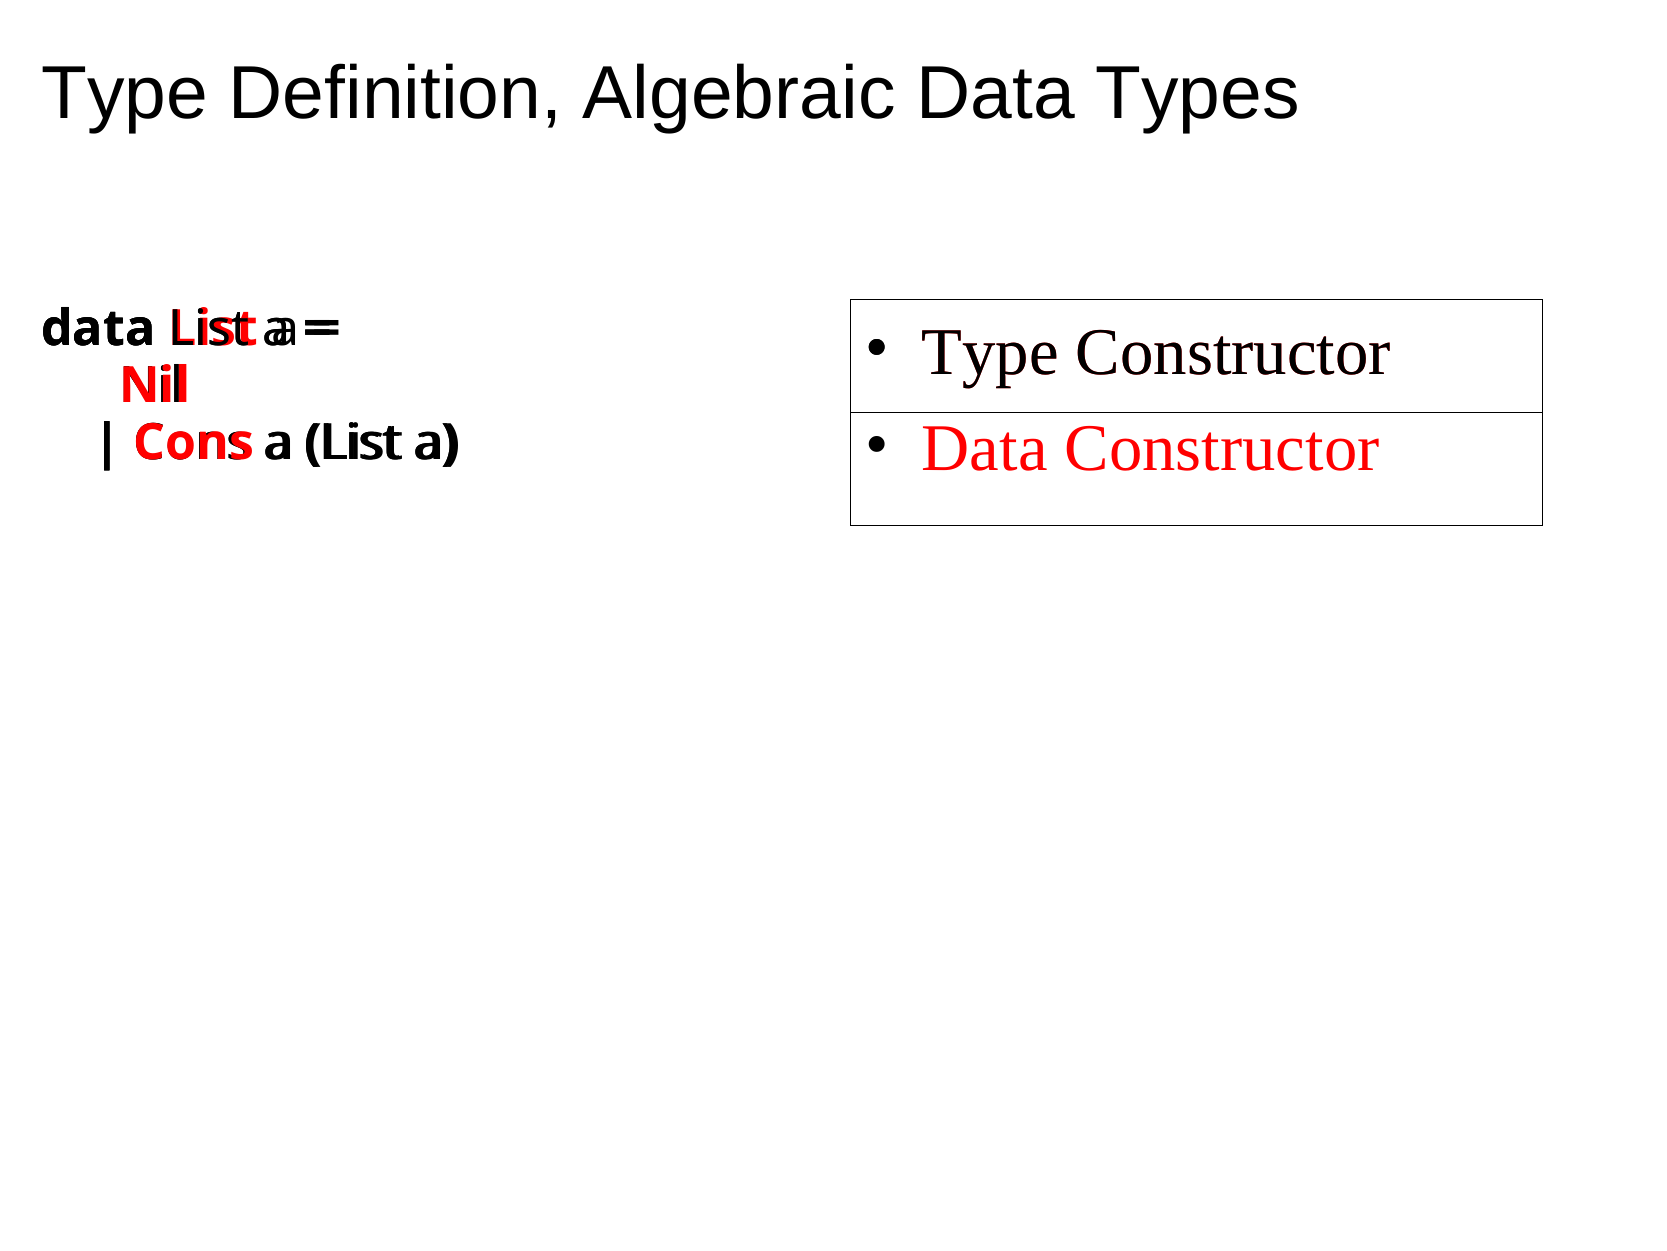

# Type Definition, Algebraic Data Types
data List a =
      Nil
    | Cons a (List a)
data List a =
      Nil
    | Cons a (List a)
Type Constructor
data List a =
      Nil
    | Cons a (List a)
Type Constructor
Data Constructor